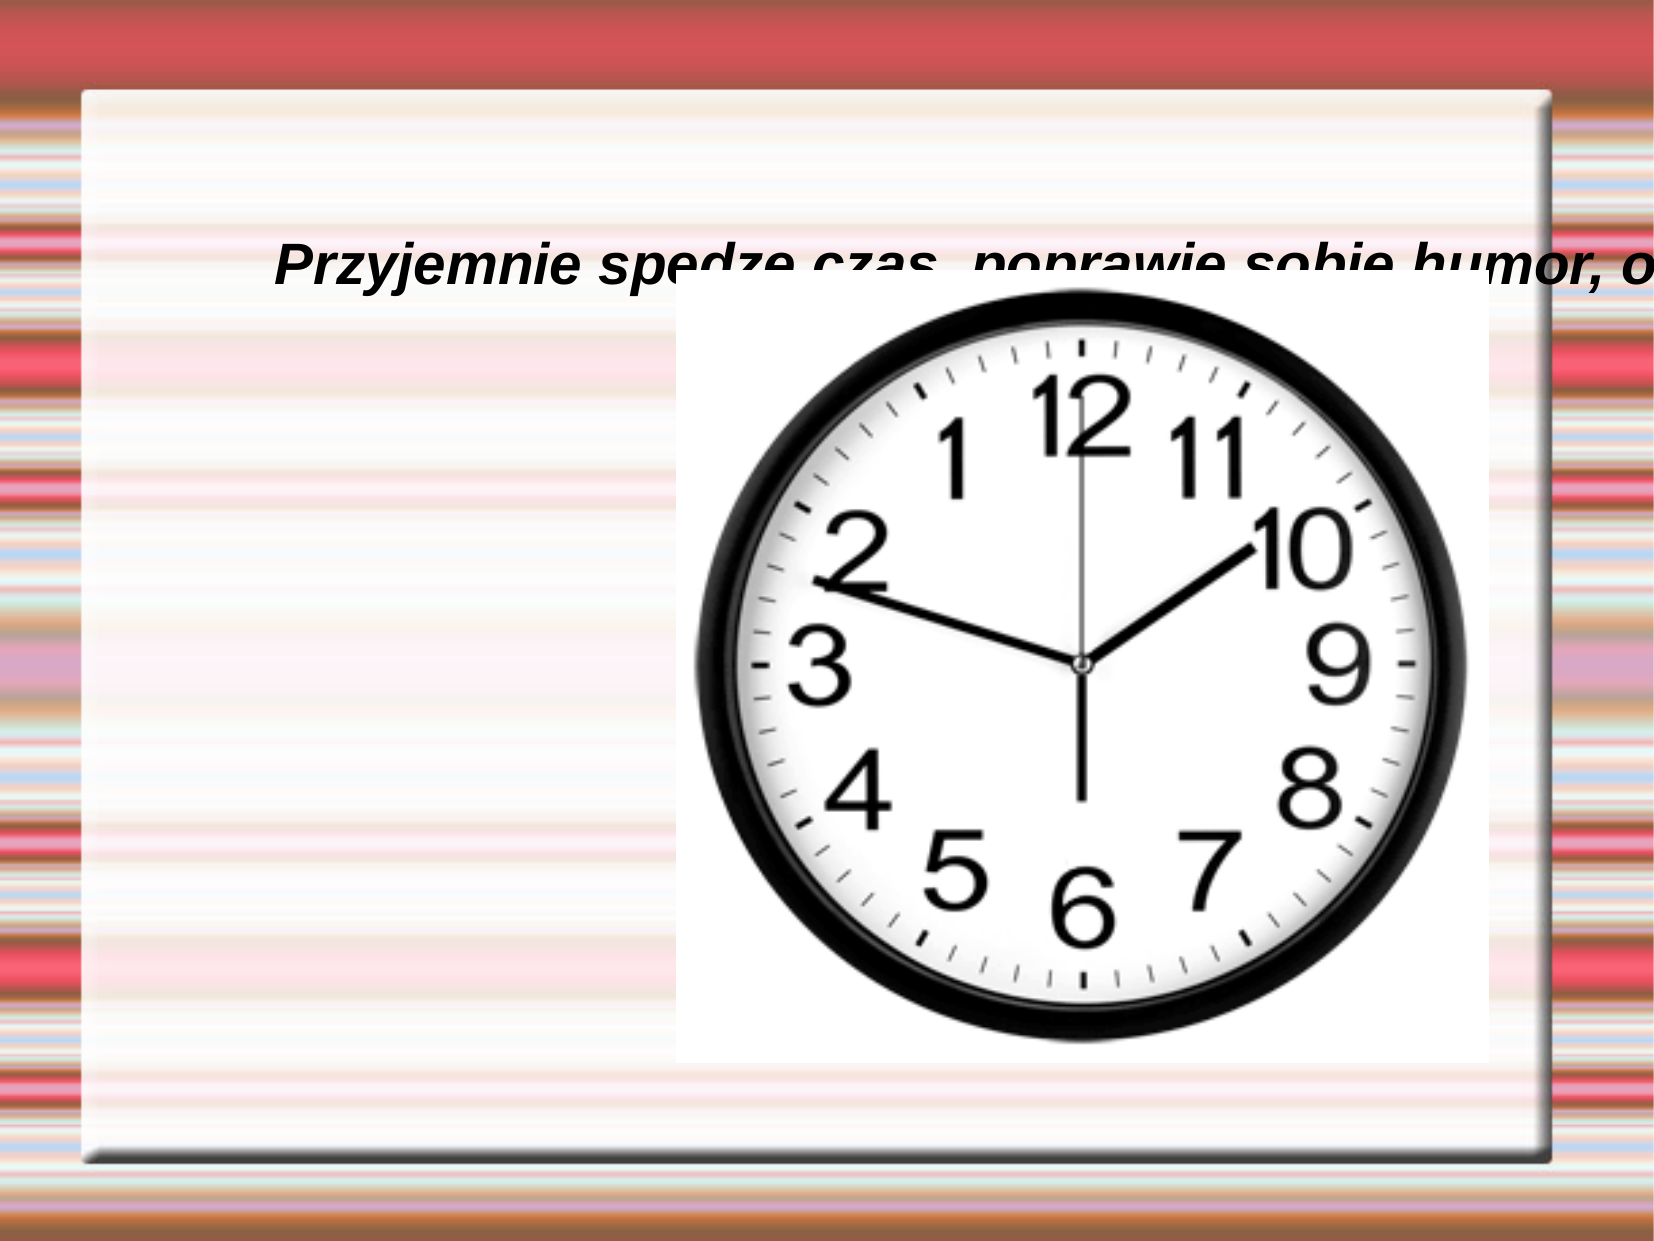

Przyjemnie spędzę czas, poprawie sobie humor, odpocznę, nie będę się nudzić.